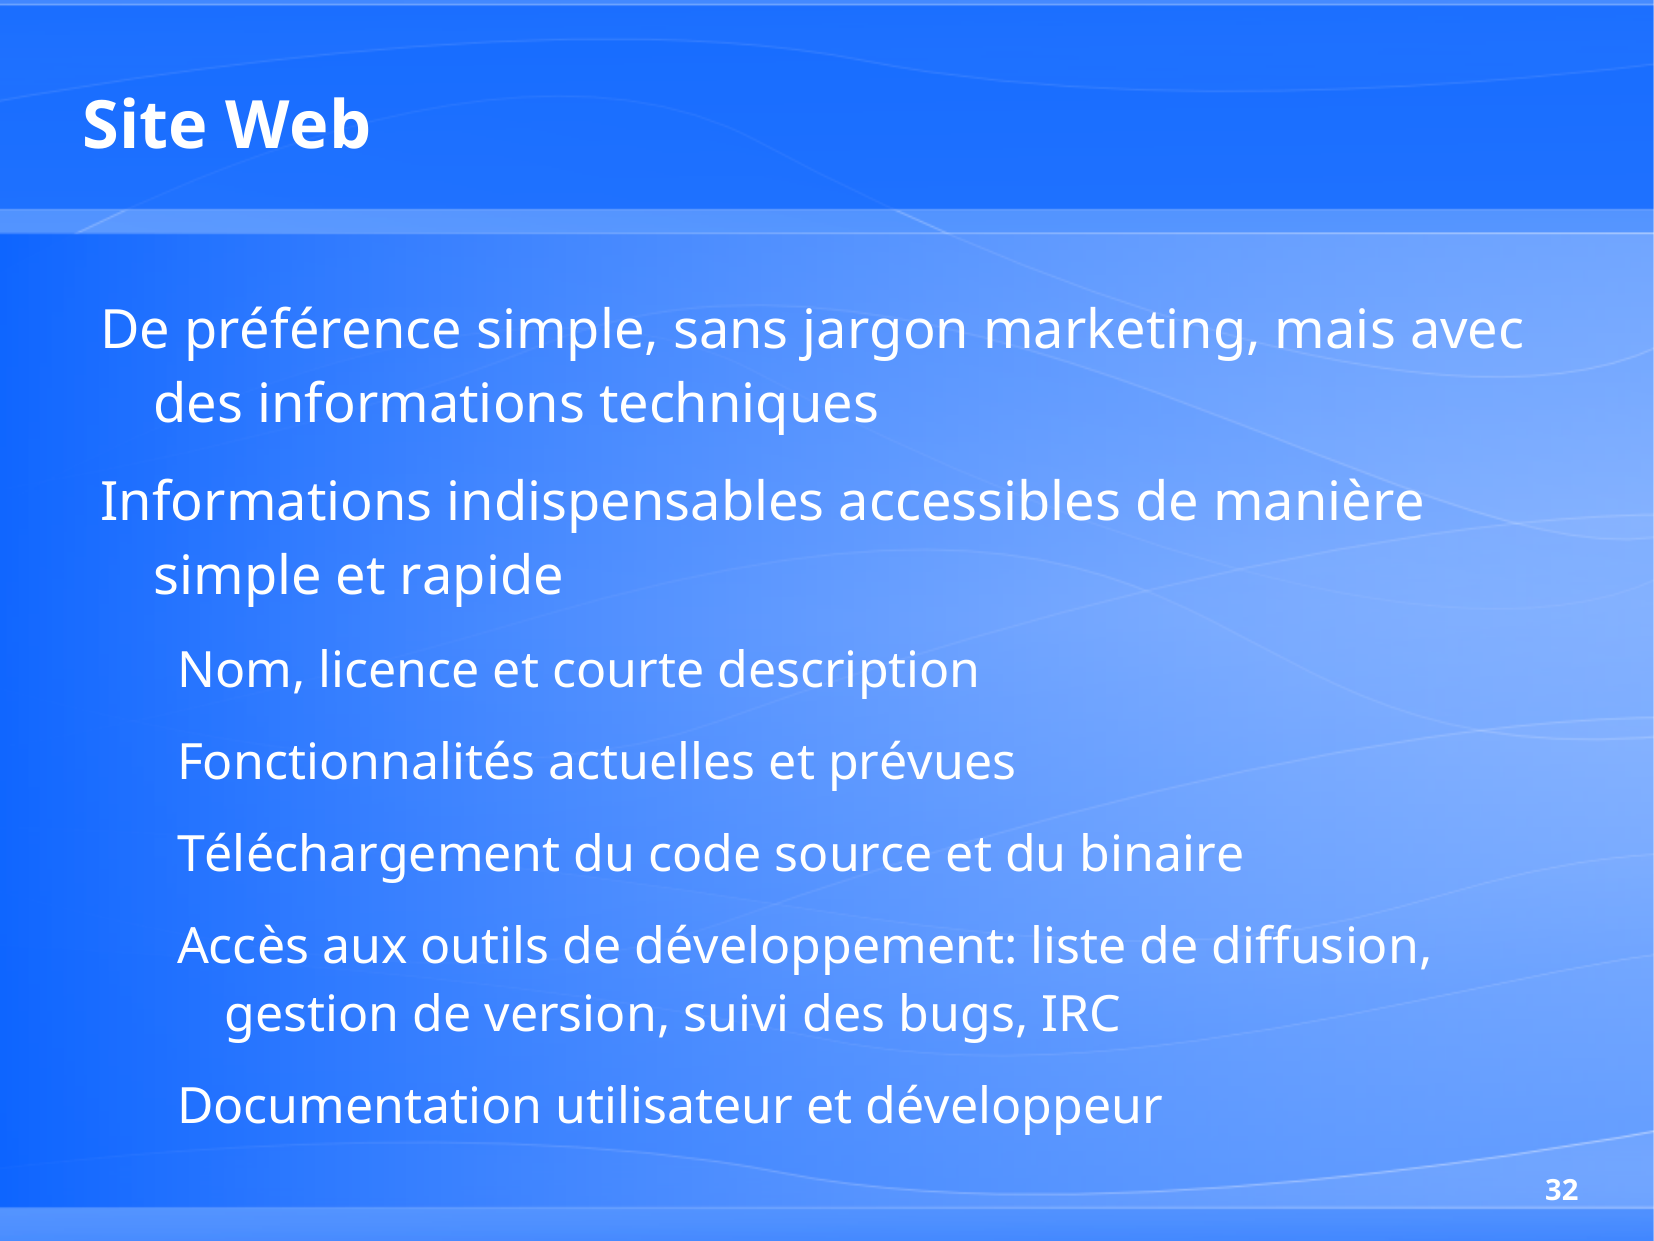

# Site Web
De préférence simple, sans jargon marketing, mais avec des informations techniques
Informations indispensables accessibles de manière simple et rapide
Nom, licence et courte description
Fonctionnalités actuelles et prévues
Téléchargement du code source et du binaire
Accès aux outils de développement: liste de diffusion, gestion de version, suivi des bugs, IRC
Documentation utilisateur et développeur
32